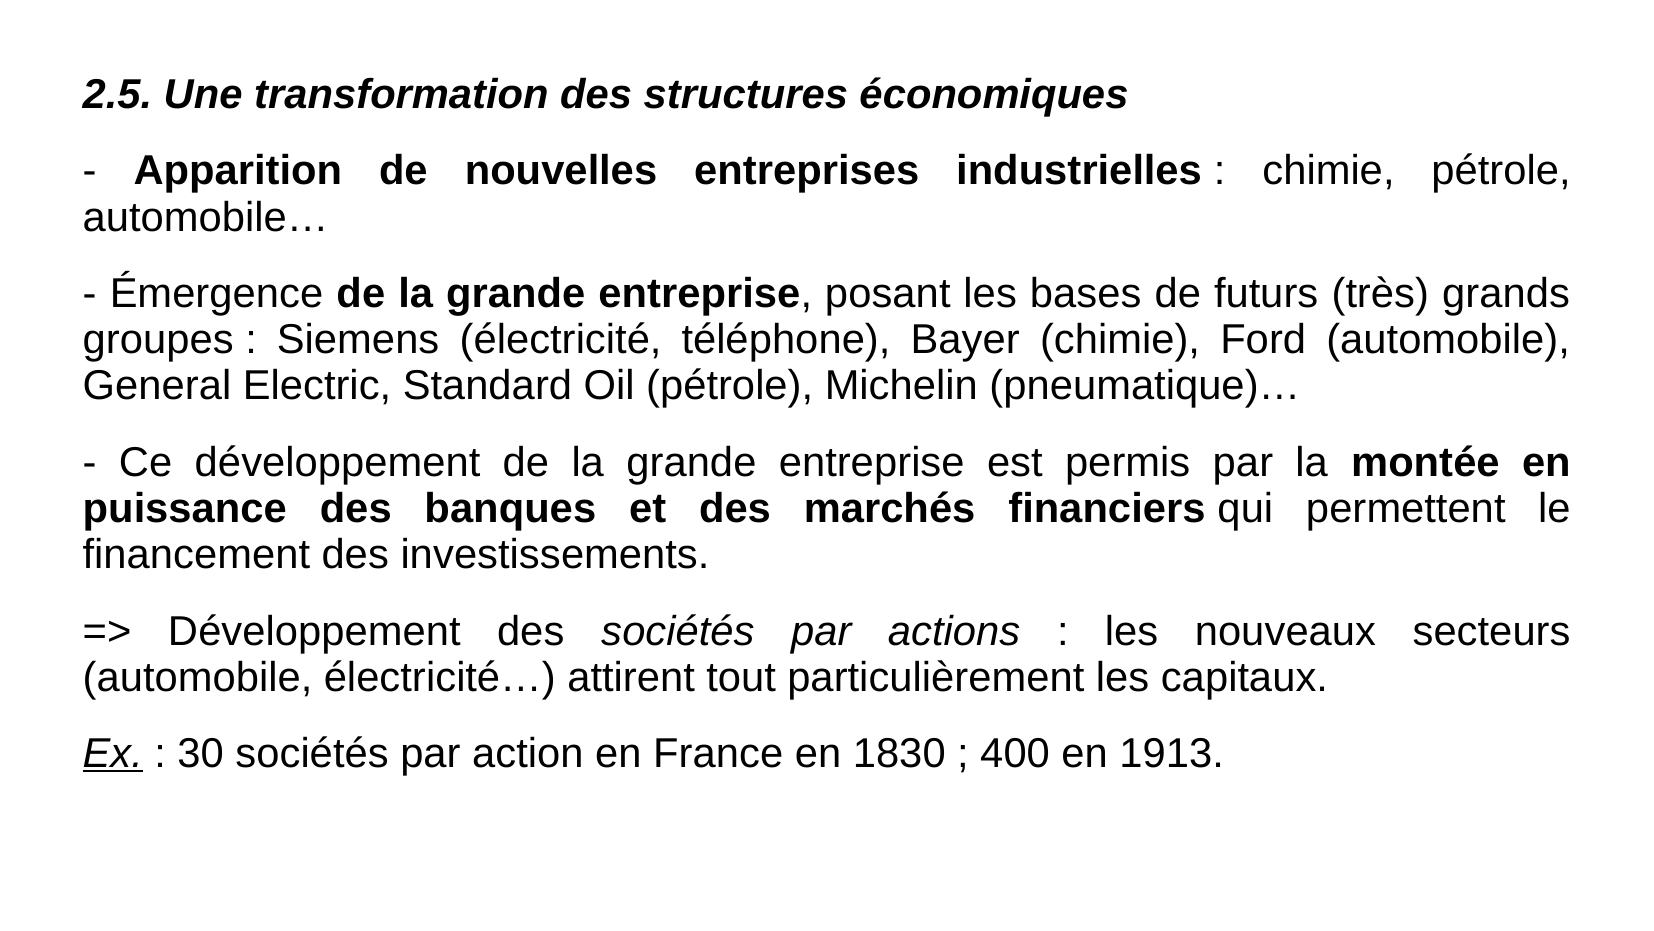

# 2.5. Une transformation des structures économiques
- Apparition de nouvelles entreprises industrielles : chimie, pétrole, automobile…
- Émergence de la grande entreprise, posant les bases de futurs (très) grands groupes : Siemens (électricité, téléphone), Bayer (chimie), Ford (automobile), General Electric, Standard Oil (pétrole), Michelin (pneumatique)…
- Ce développement de la grande entreprise est permis par la montée en puissance des banques et des marchés financiers qui permettent le financement des investissements.
=> Développement des sociétés par actions : les nouveaux secteurs (automobile, électricité…) attirent tout particulièrement les capitaux.
Ex. : 30 sociétés par action en France en 1830 ; 400 en 1913.